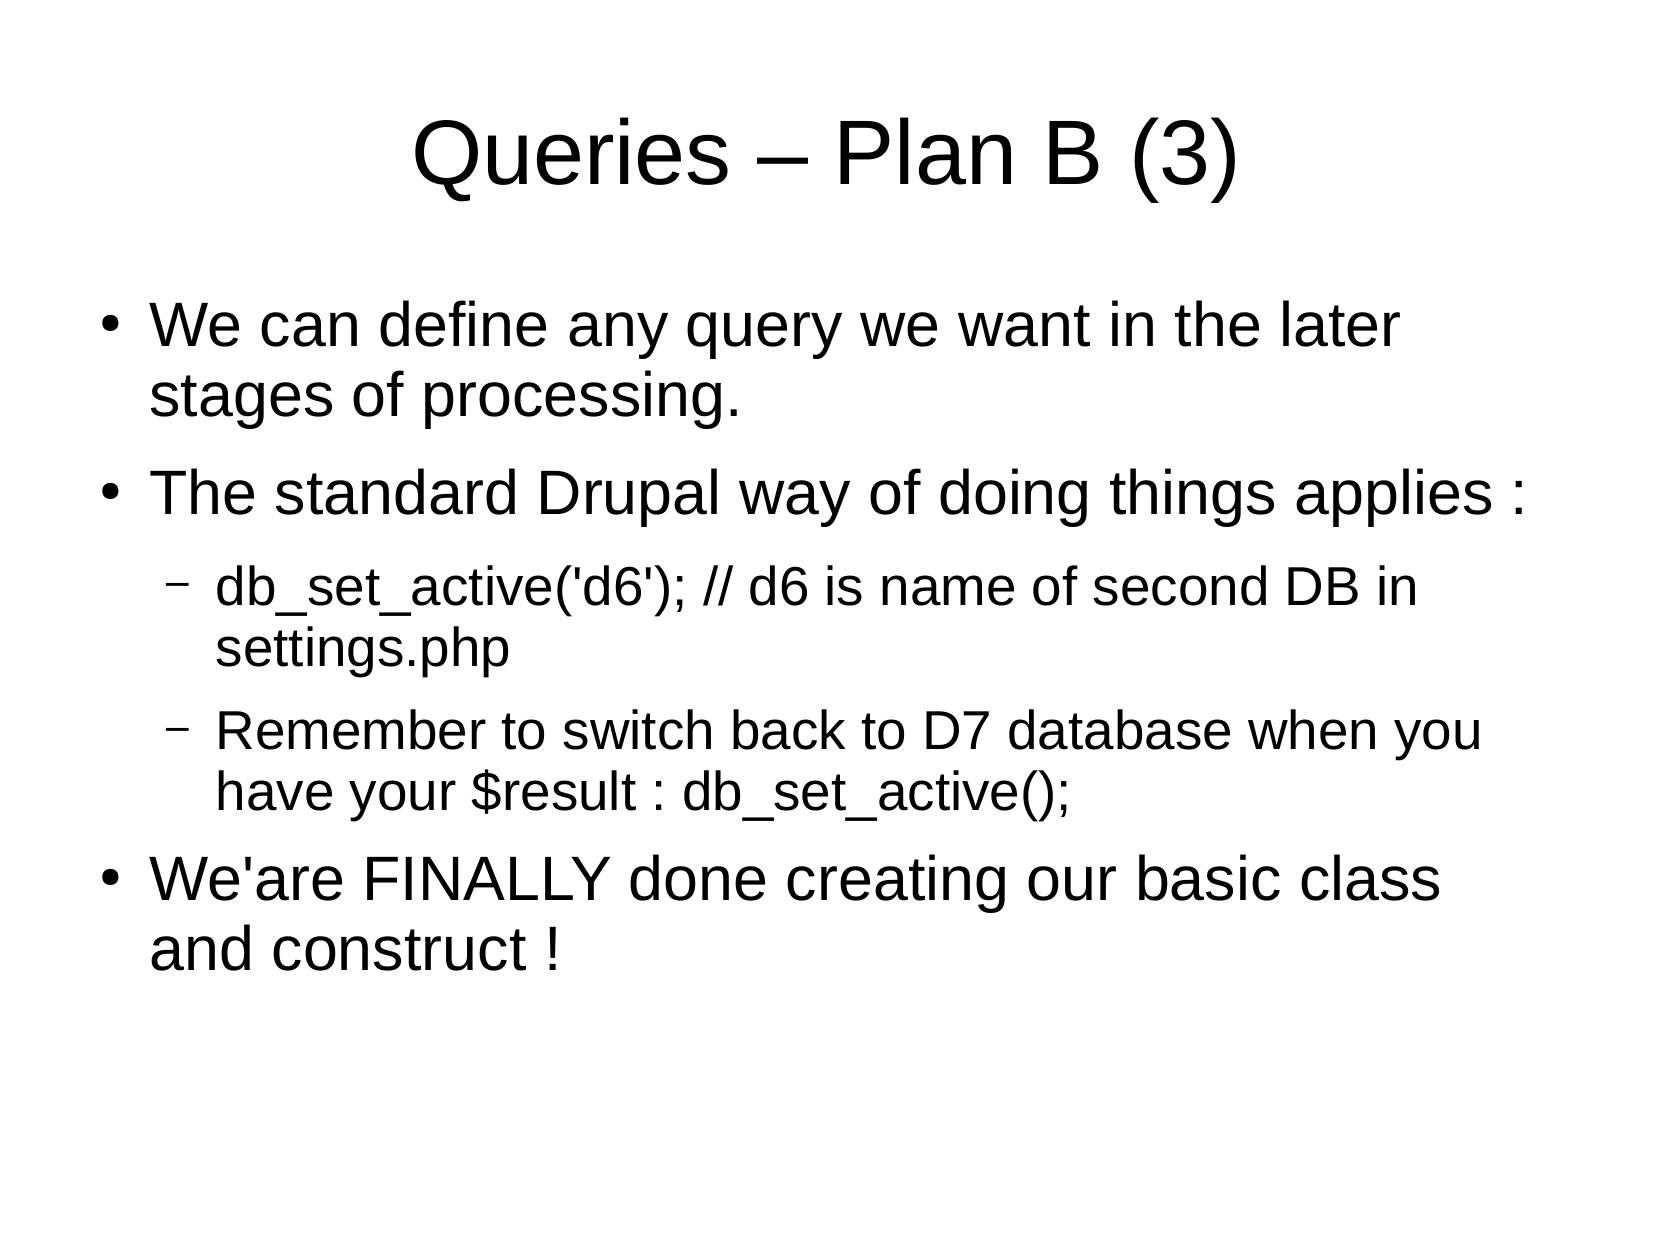

# Queries – Plan B (3)
We can define any query we want in the later stages of processing.
The standard Drupal way of doing things applies :
db_set_active('d6'); // d6 is name of second DB in settings.php
Remember to switch back to D7 database when you have your $result : db_set_active();
We'are FINALLY done creating our basic class and construct !